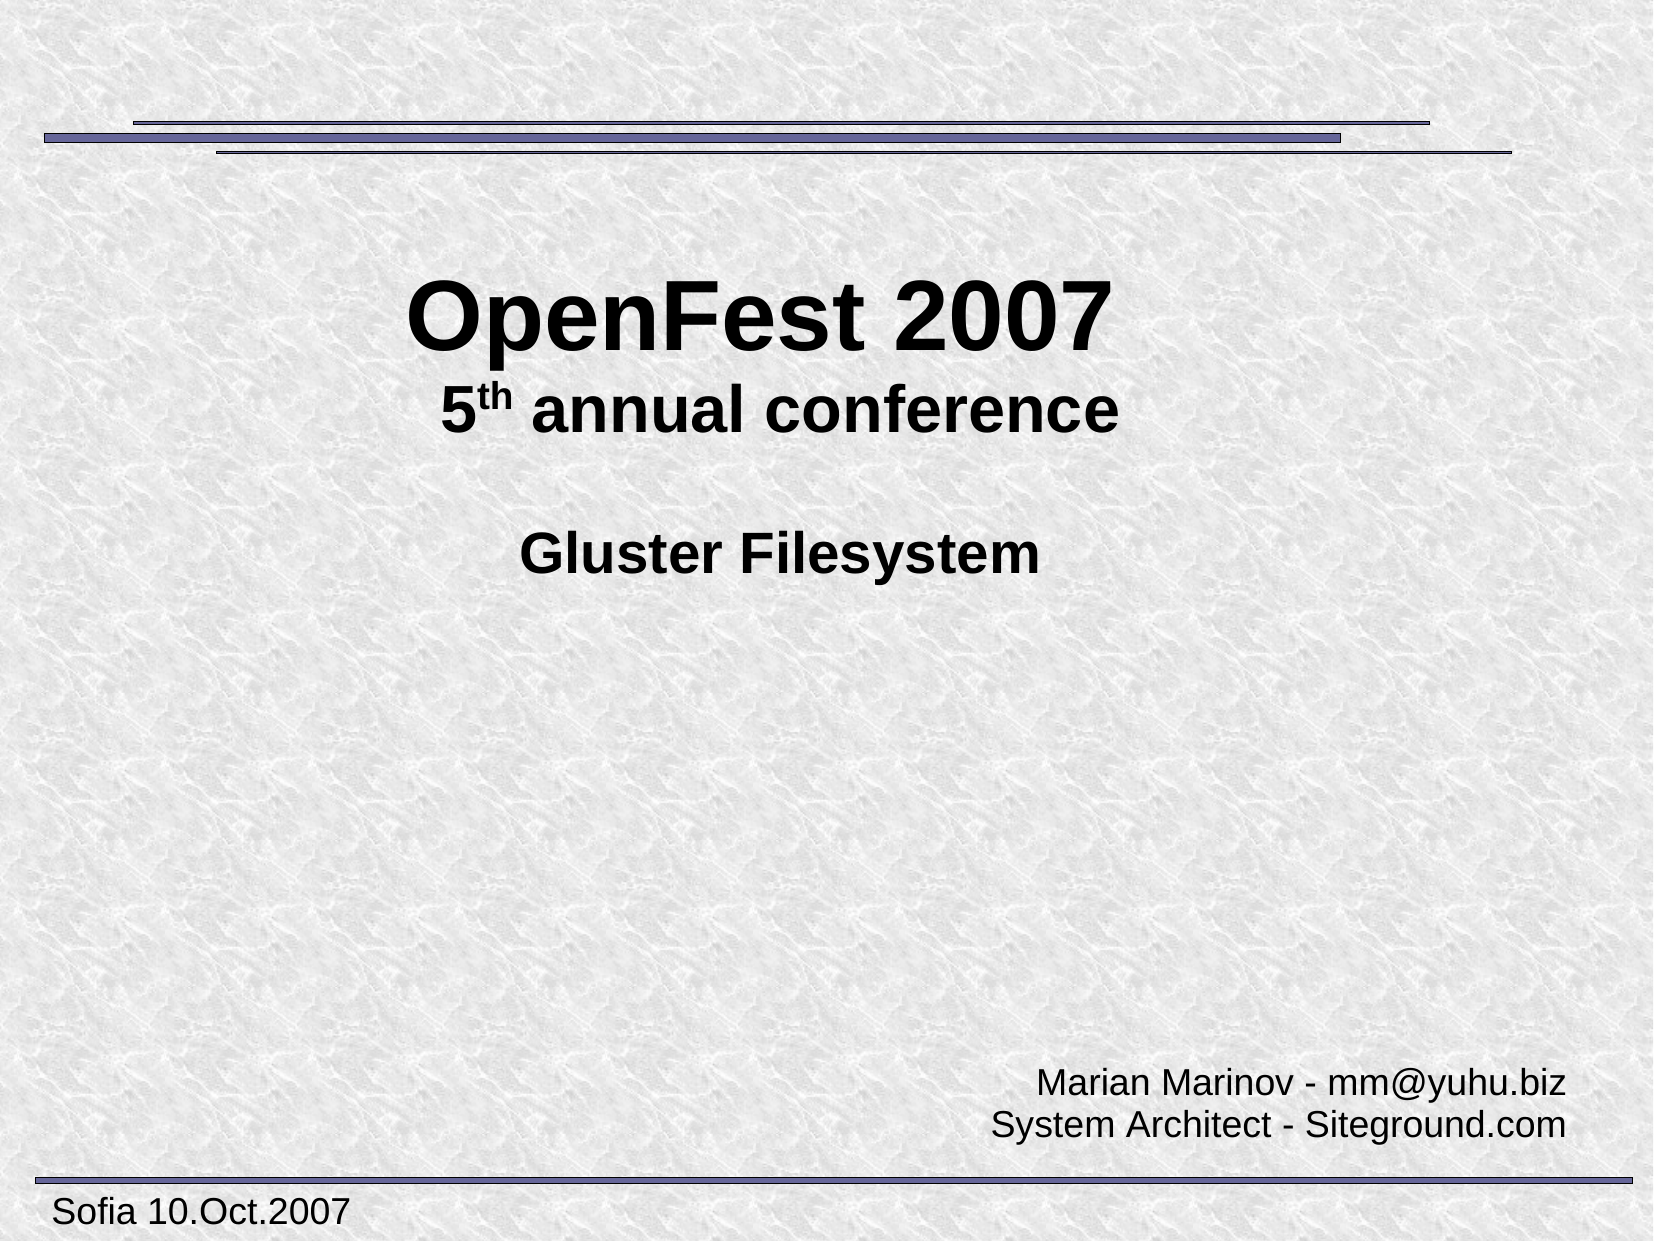

OpenFest 2007
5th annual conference
Gluster Filesystem
Marian Marinov - mm@yuhu.biz
System Architect - Siteground.com
Sofia 10.Oct.2007